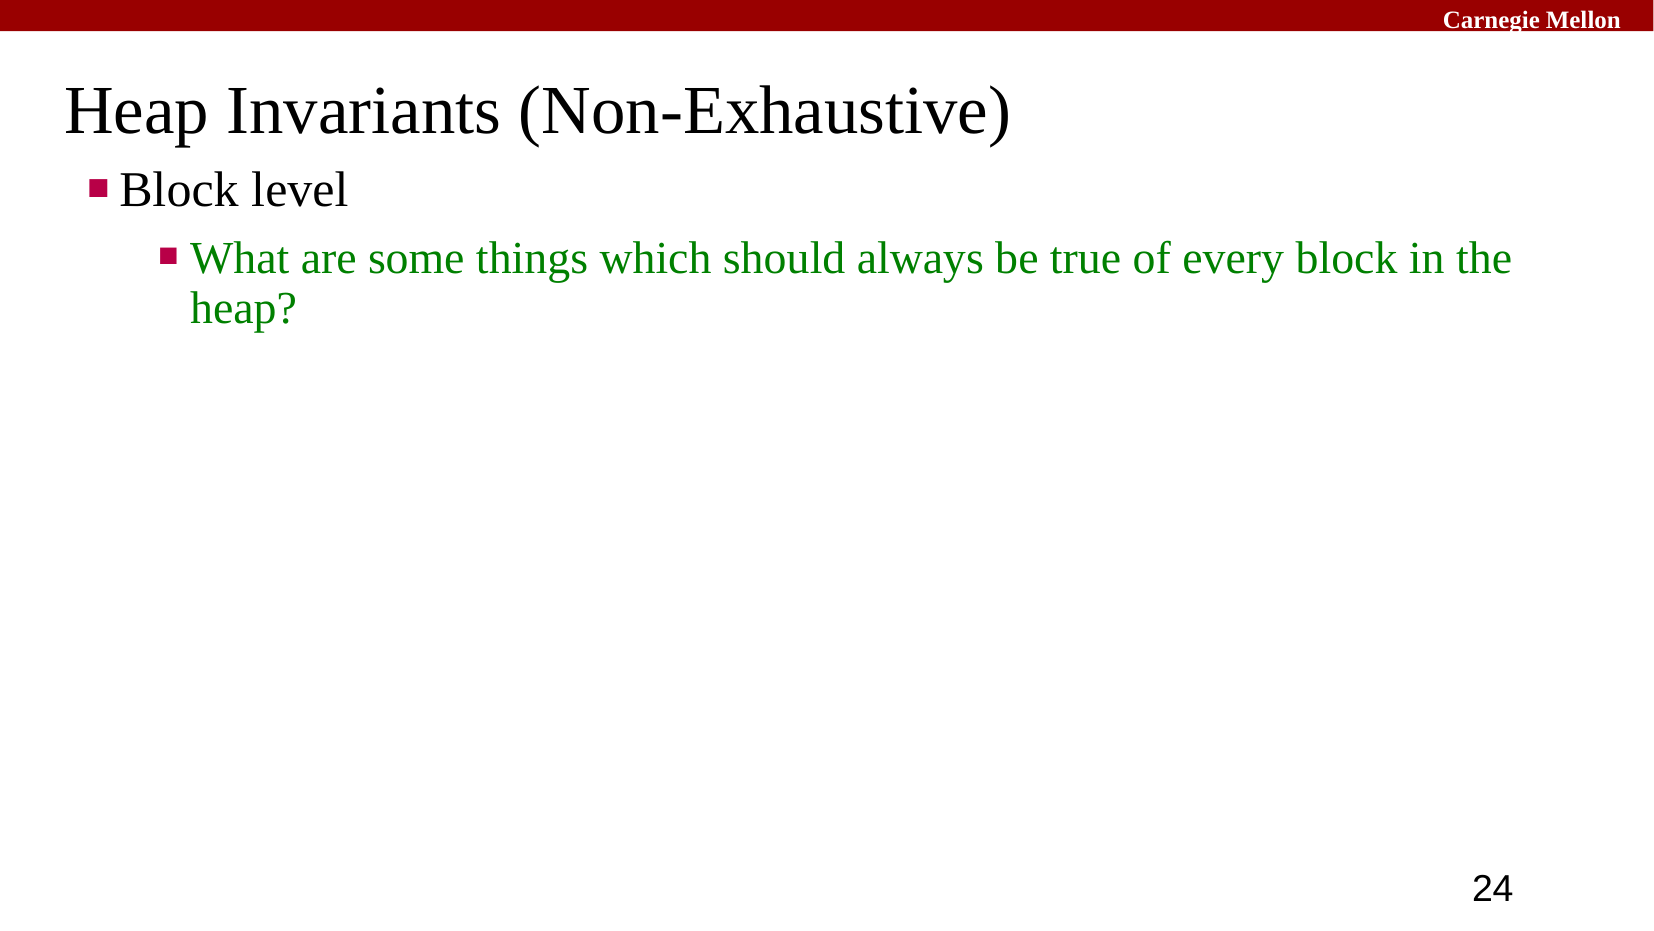

# Heap Invariants (Non-Exhaustive)
Block level
What are some things which should always be true of every block in the heap?